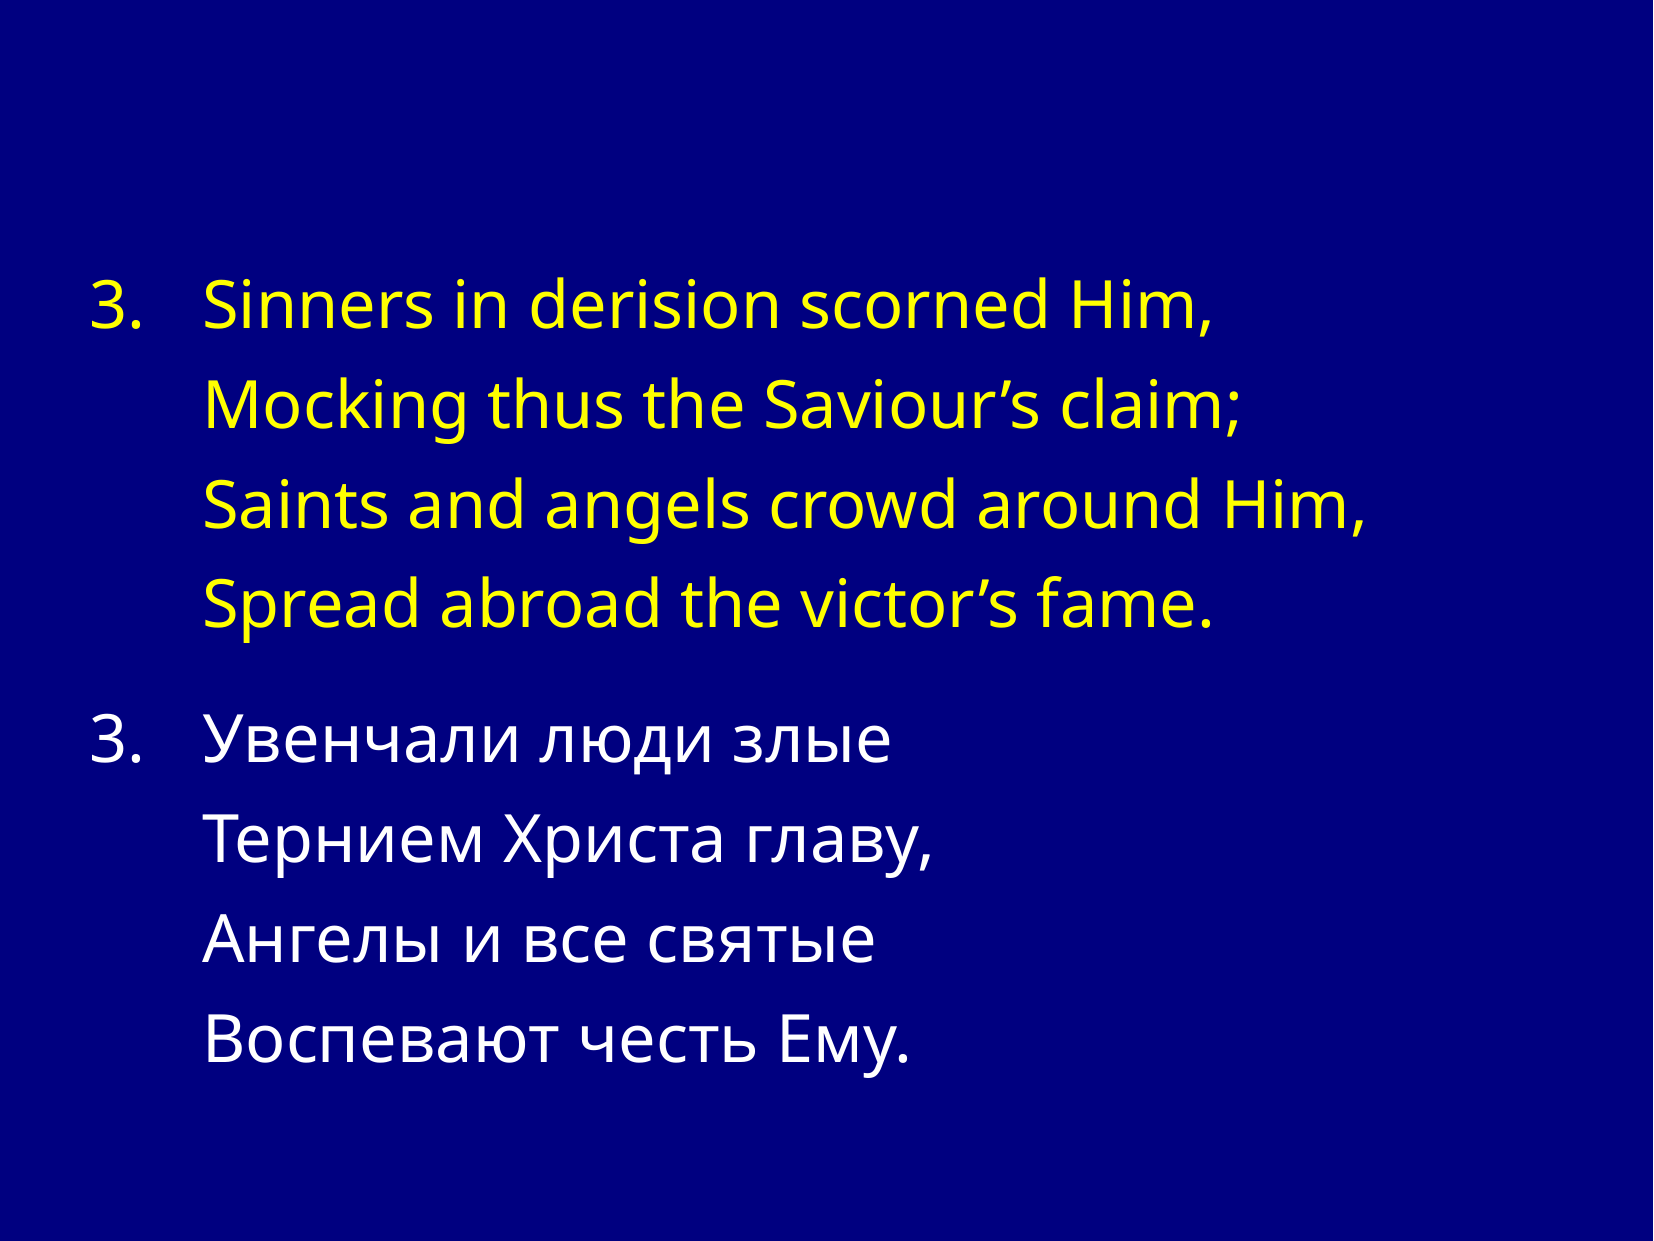

3.	Sinners in derision scorned Him,
	Mocking thus the Saviour’s claim;
	Saints and angels crowd around Him,
	Spread abroad the victor’s fame.
3.	Увенчали люди злые
	Тернием Христа главу,
	Ангелы и все святые
	Воспевают честь Ему.